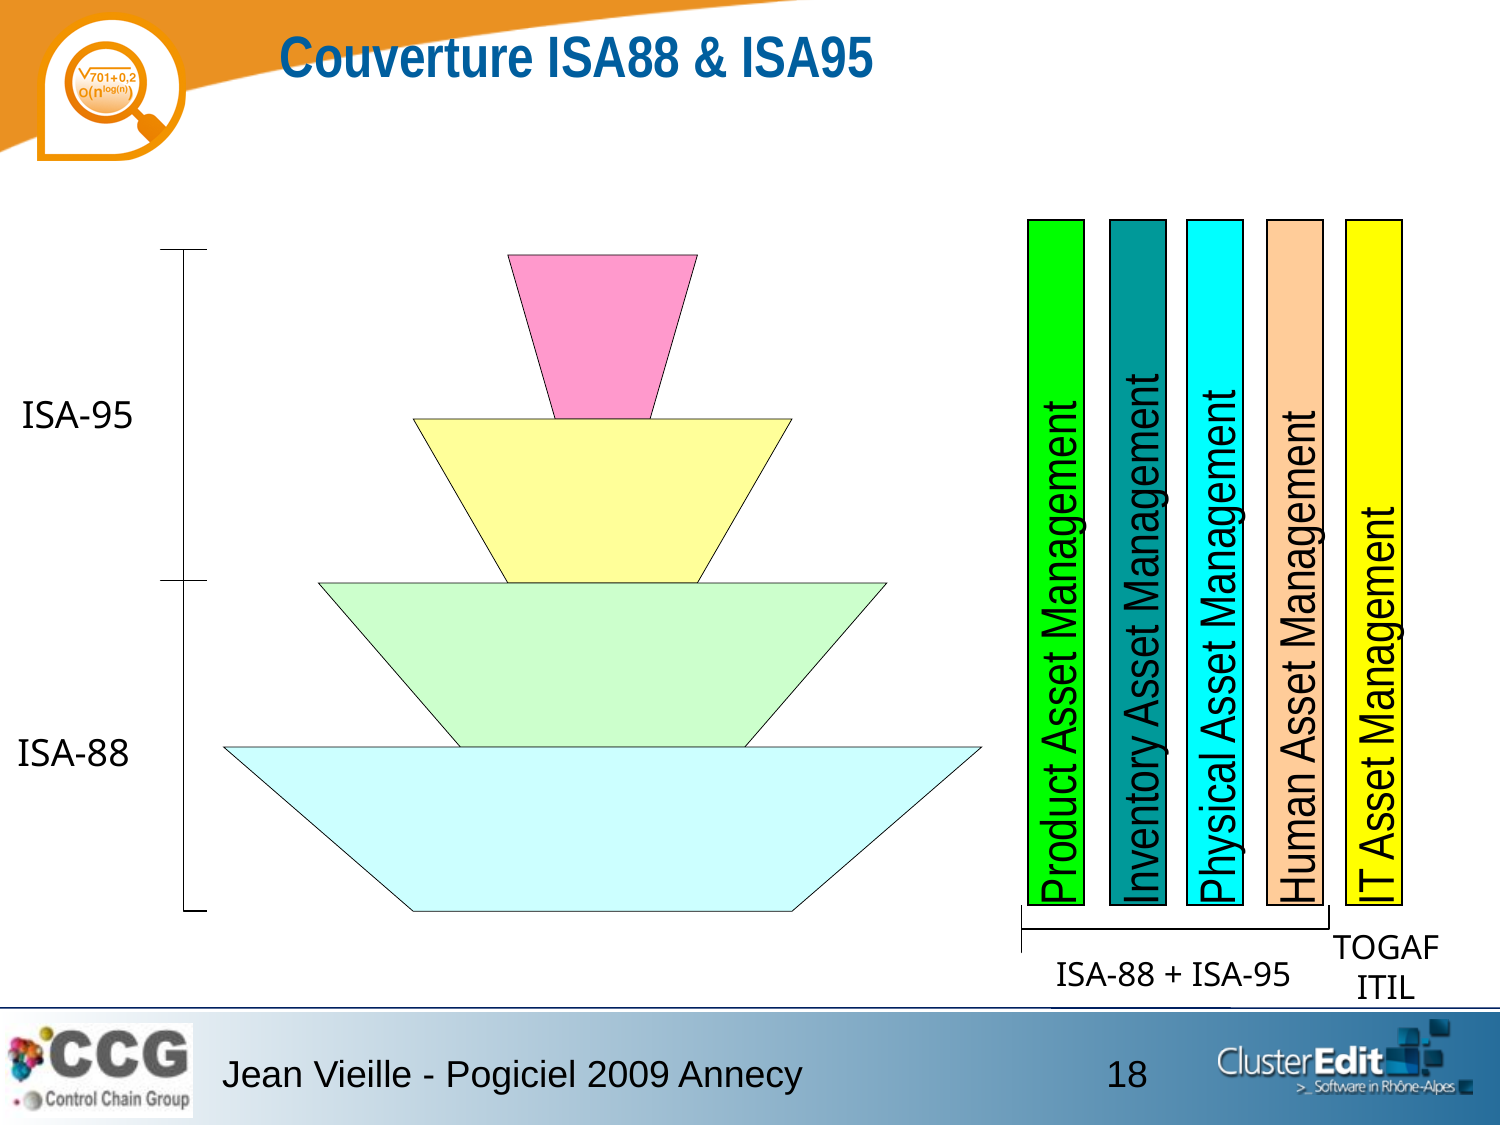

# Couverture ISA88 & ISA95
ISA-95
Product Asset Management
Inventory Asset Management
Physical Asset Management
Human Asset Management
IT Asset Management
ISA-88
TOGAF
ITIL
ISA-88 + ISA-95
Jean Vieille - Pogiciel 2009 Annecy